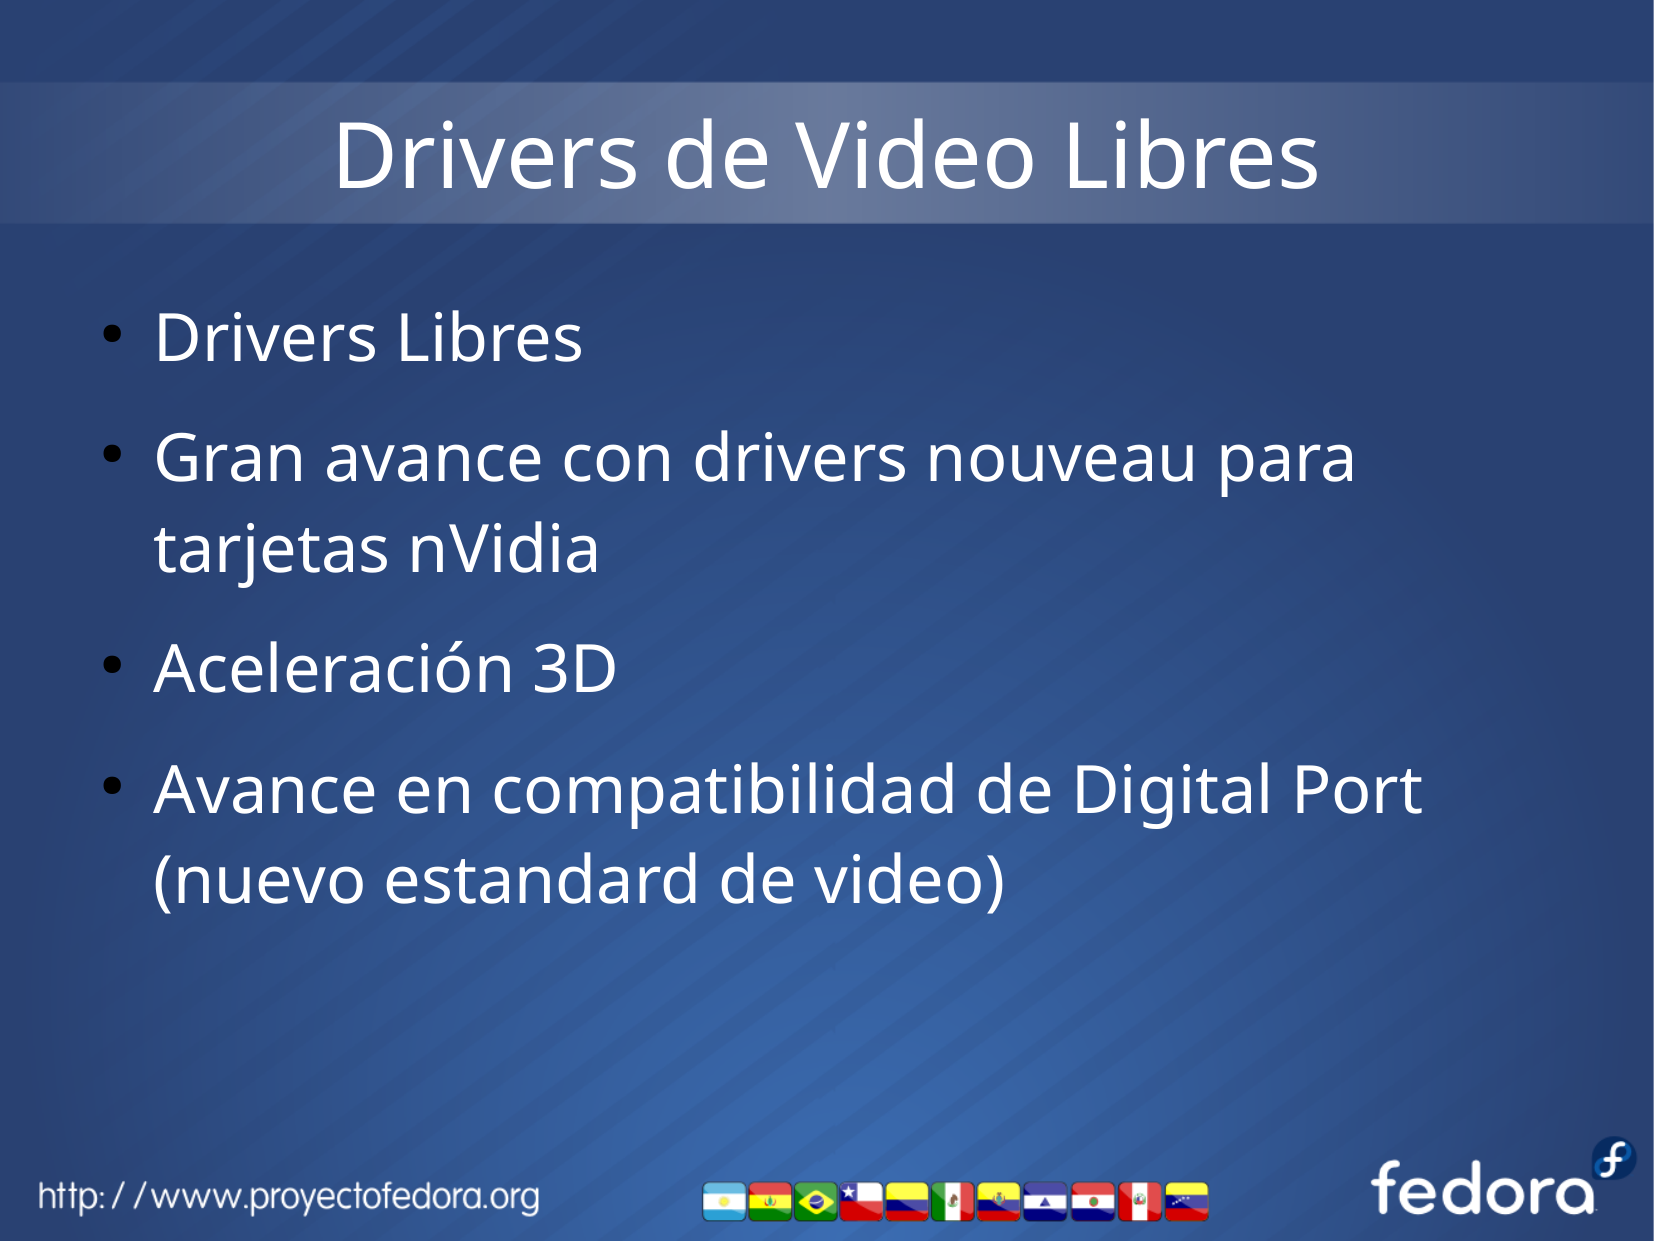

# Drivers de Video Libres
Drivers Libres
Gran avance con drivers nouveau para tarjetas nVidia
Aceleración 3D
Avance en compatibilidad de Digital Port (nuevo estandard de video)